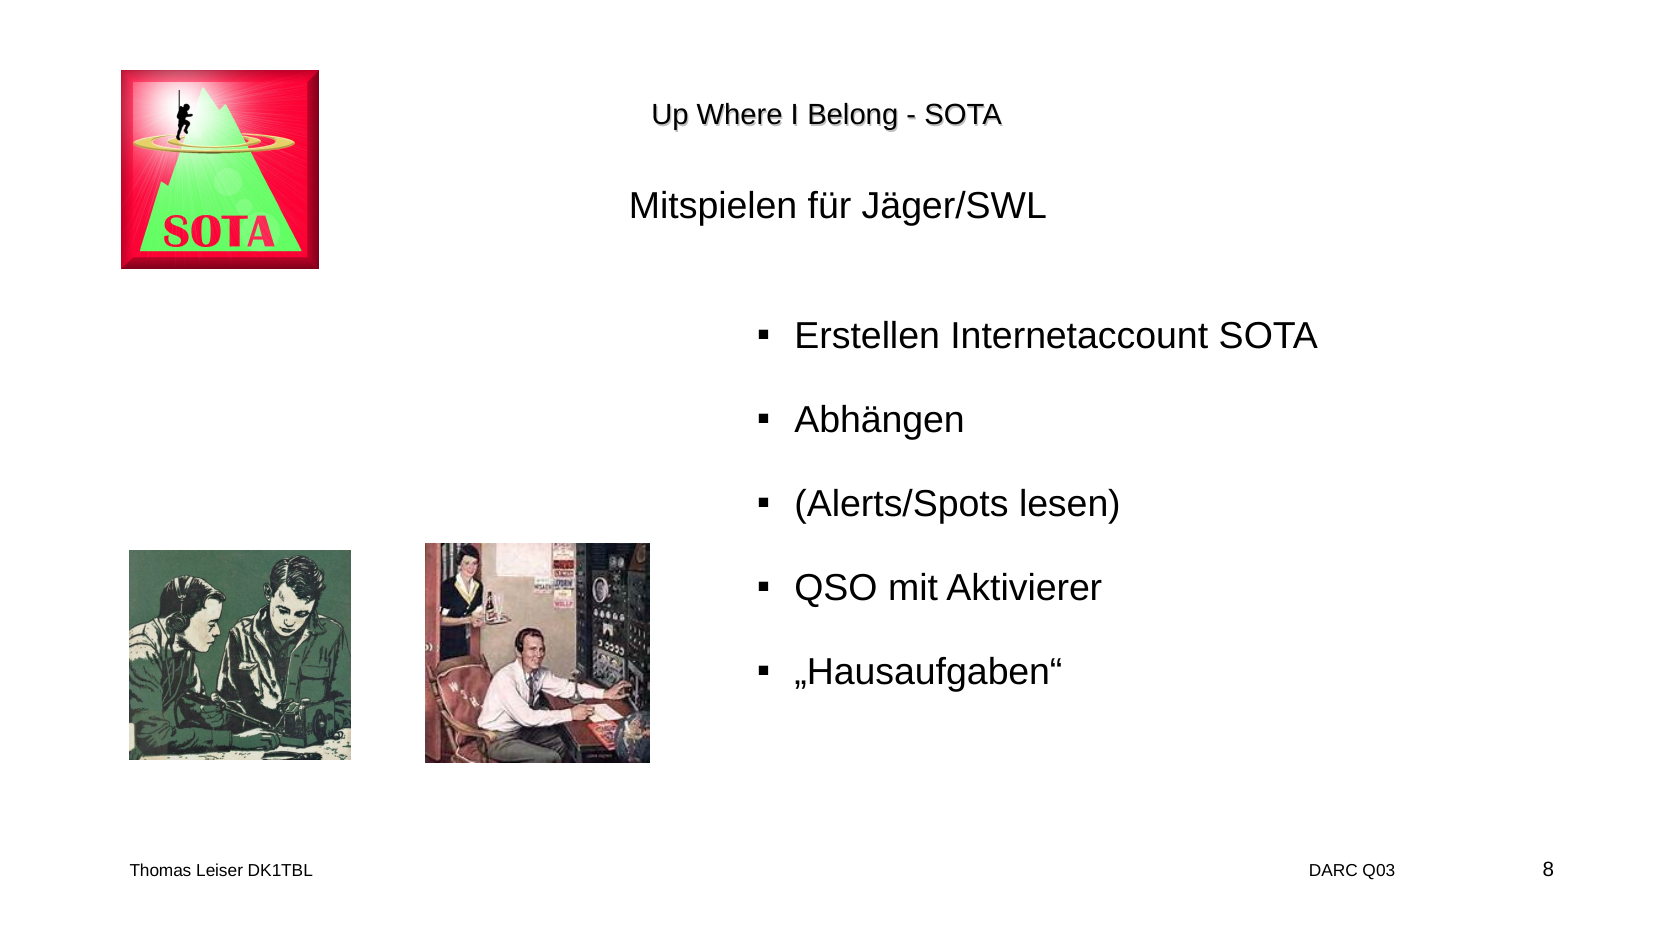

# Up Where I Belong - SOTA
Mitspielen für Jäger/SWL
Erstellen Internetaccount SOTA
Abhängen
(Alerts/Spots lesen)
QSO mit Aktivierer
„Hausaufgaben“
Thomas Leiser DK1TBL		 	 			 	 	 	 	 	 	 	 	 	 	 	 	 	 						 DARC Q03 8